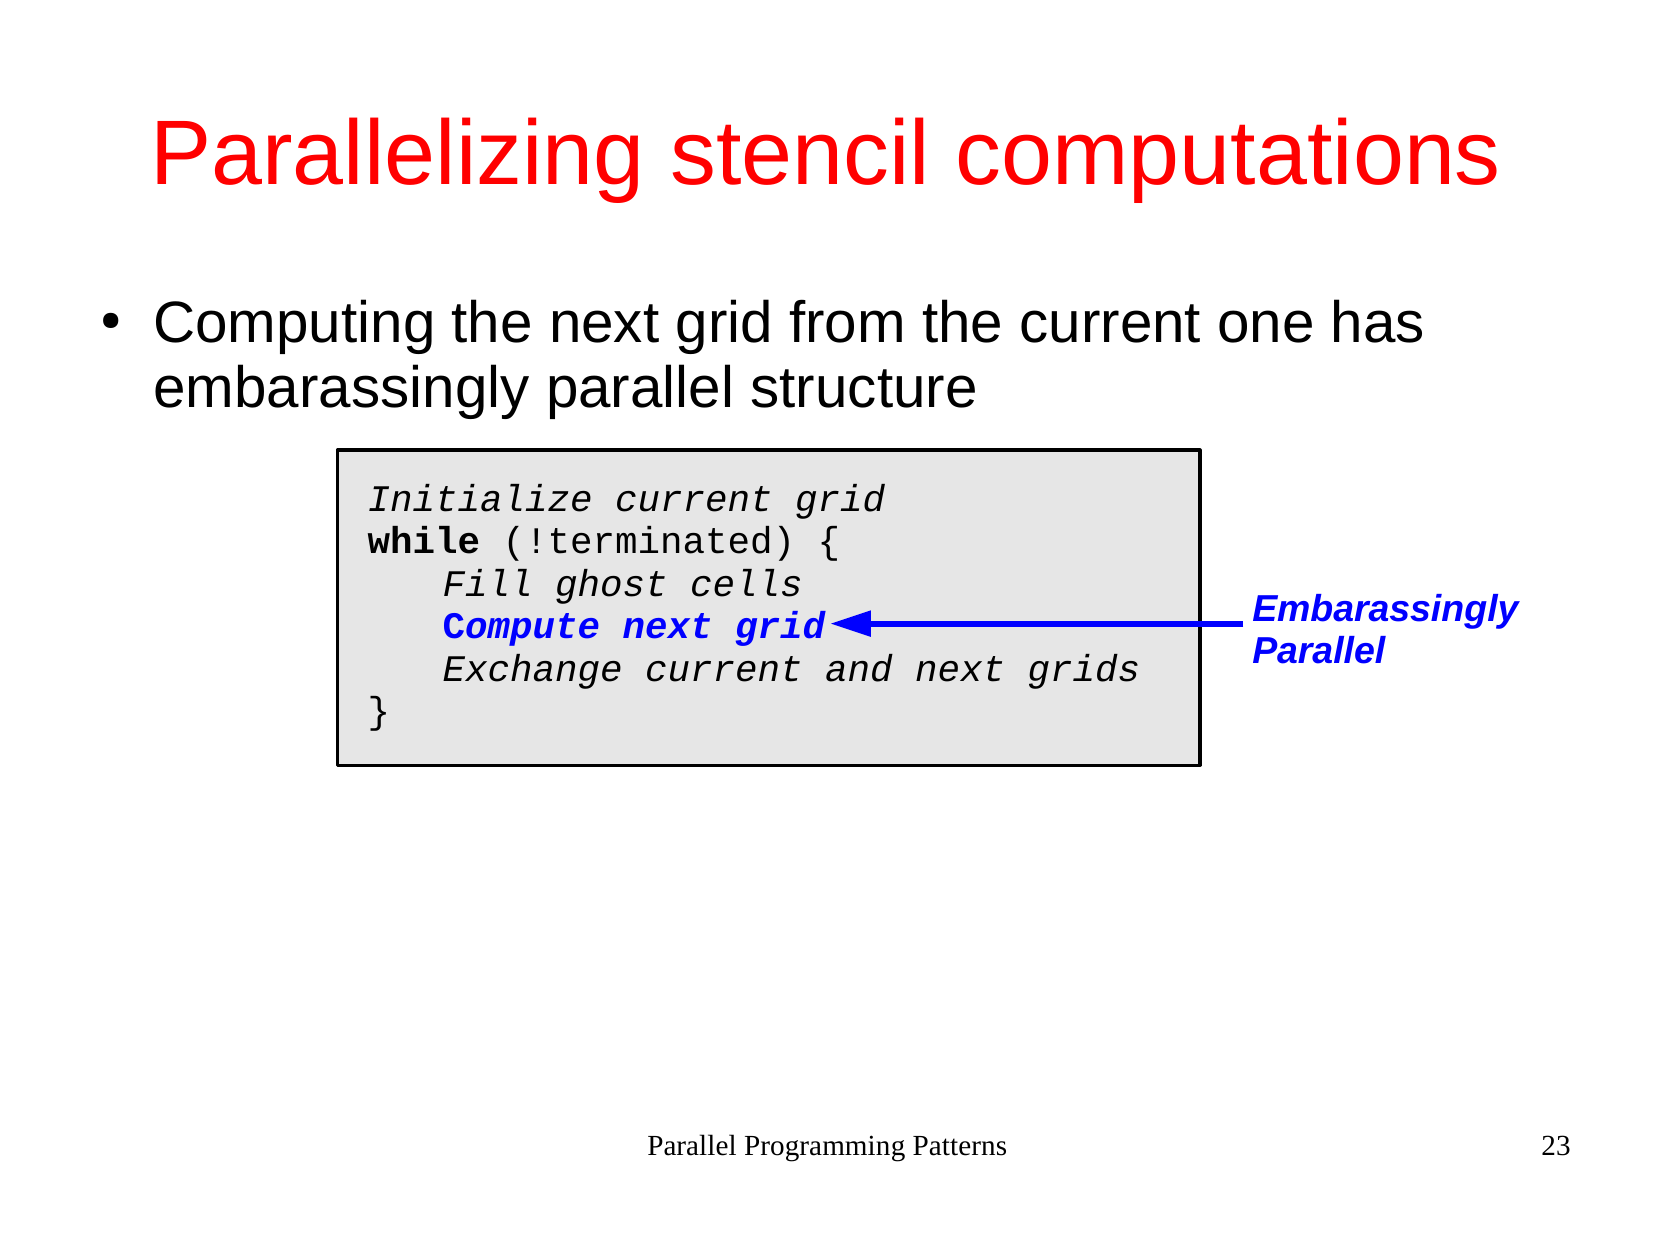

# Parallelizing stencil computations
Computing the next grid from the current one has embarassingly parallel structure
Initialize current grid
while (!terminated) {
	Fill ghost cells
	Compute next grid
	Exchange current and next grids
}
Embarassingly
Parallel
Parallel Programming Patterns
23